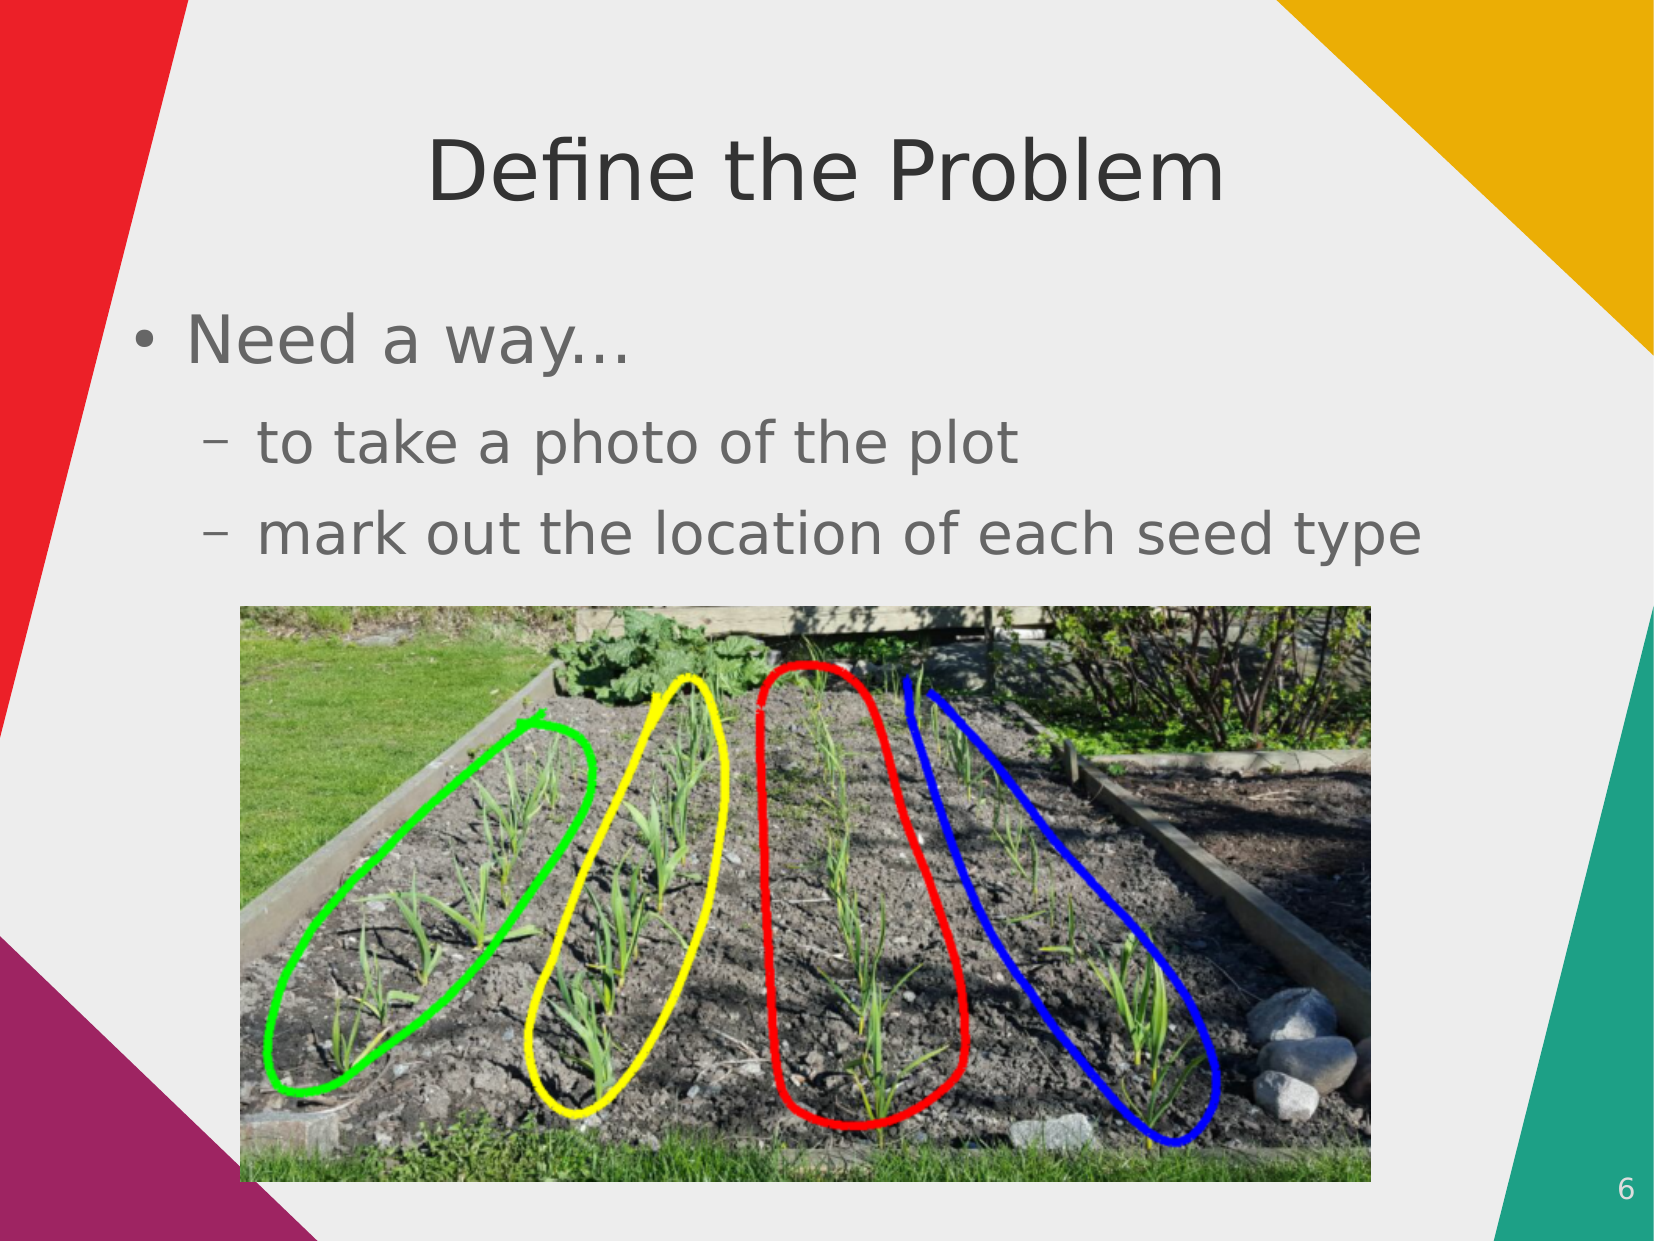

# Define the Problem
Need a way...
to take a photo of the plot
mark out the location of each seed type
6